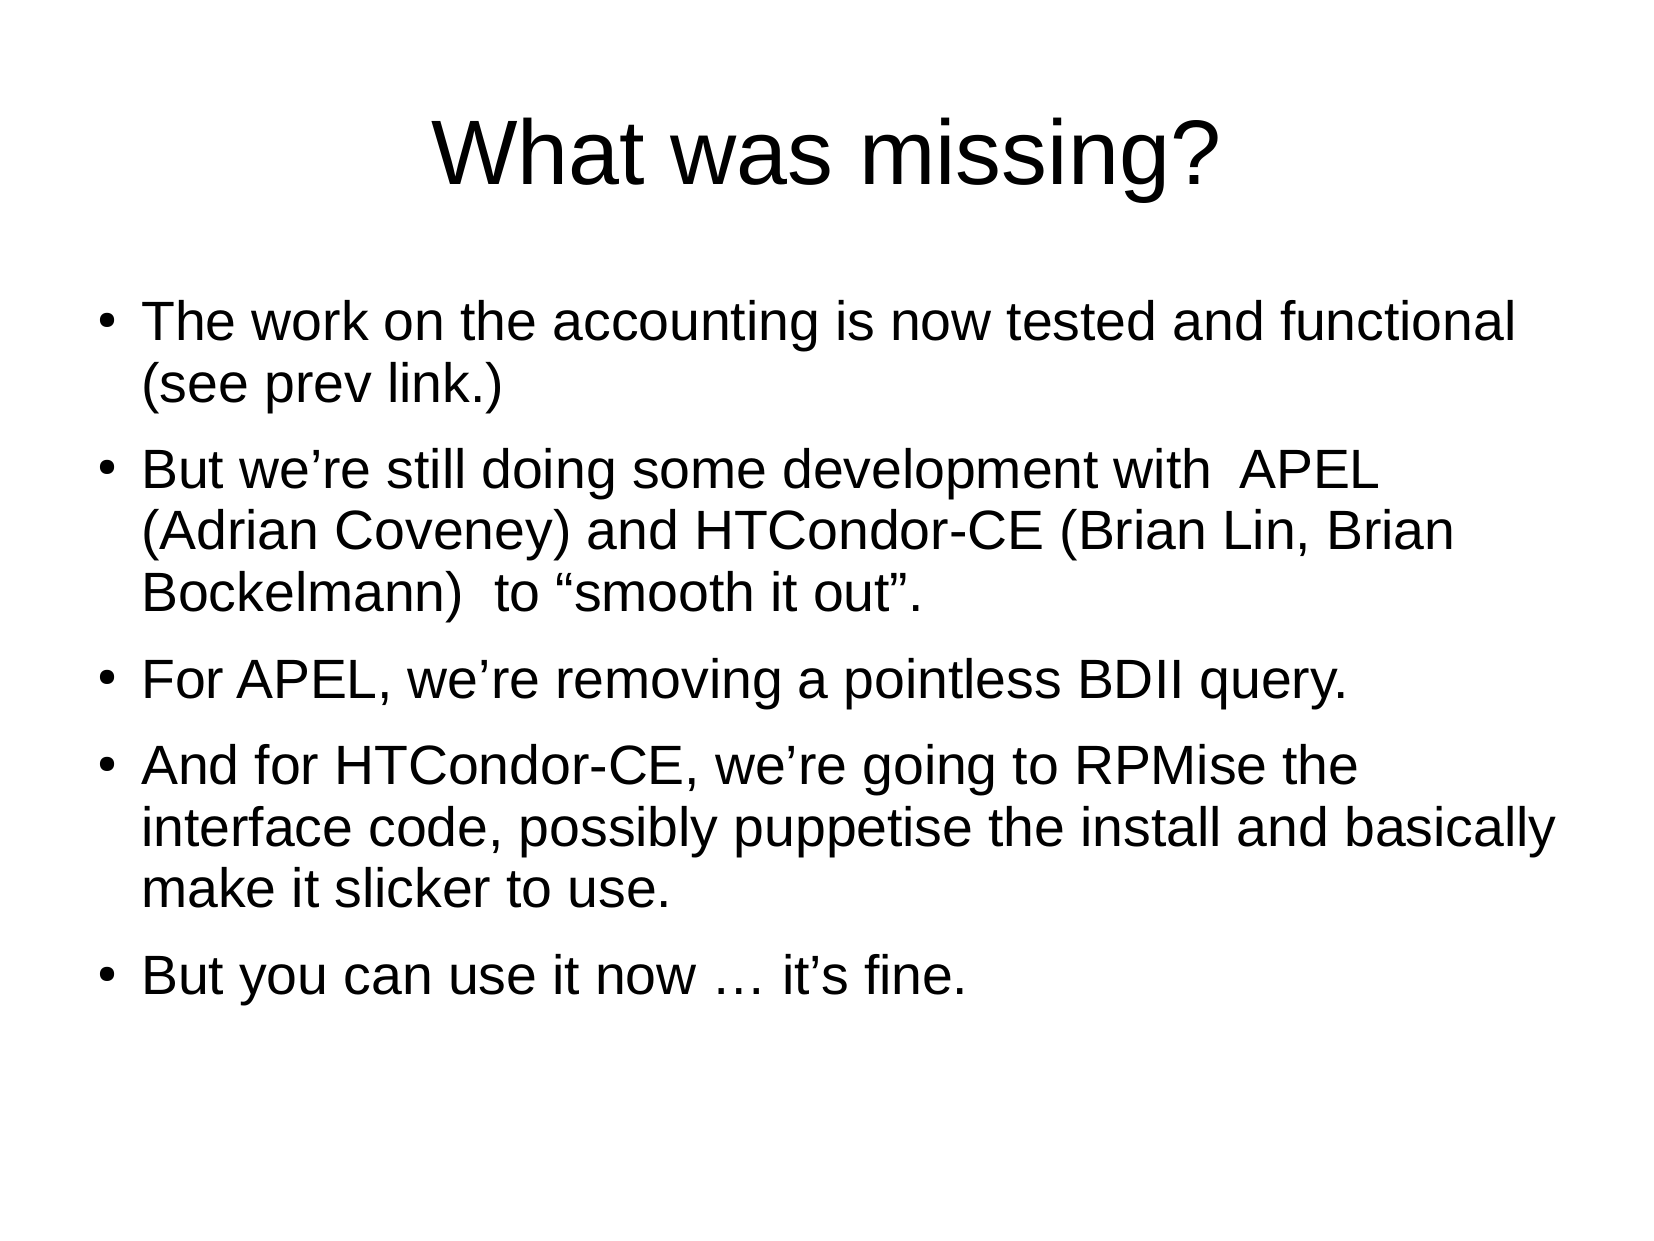

# What was missing?
The work on the accounting is now tested and functional (see prev link.)
But we’re still doing some development with APEL (Adrian Coveney) and HTCondor-CE (Brian Lin, Brian Bockelmann) to “smooth it out”.
For APEL, we’re removing a pointless BDII query.
And for HTCondor-CE, we’re going to RPMise the interface code, possibly puppetise the install and basically make it slicker to use.
But you can use it now … it’s fine.